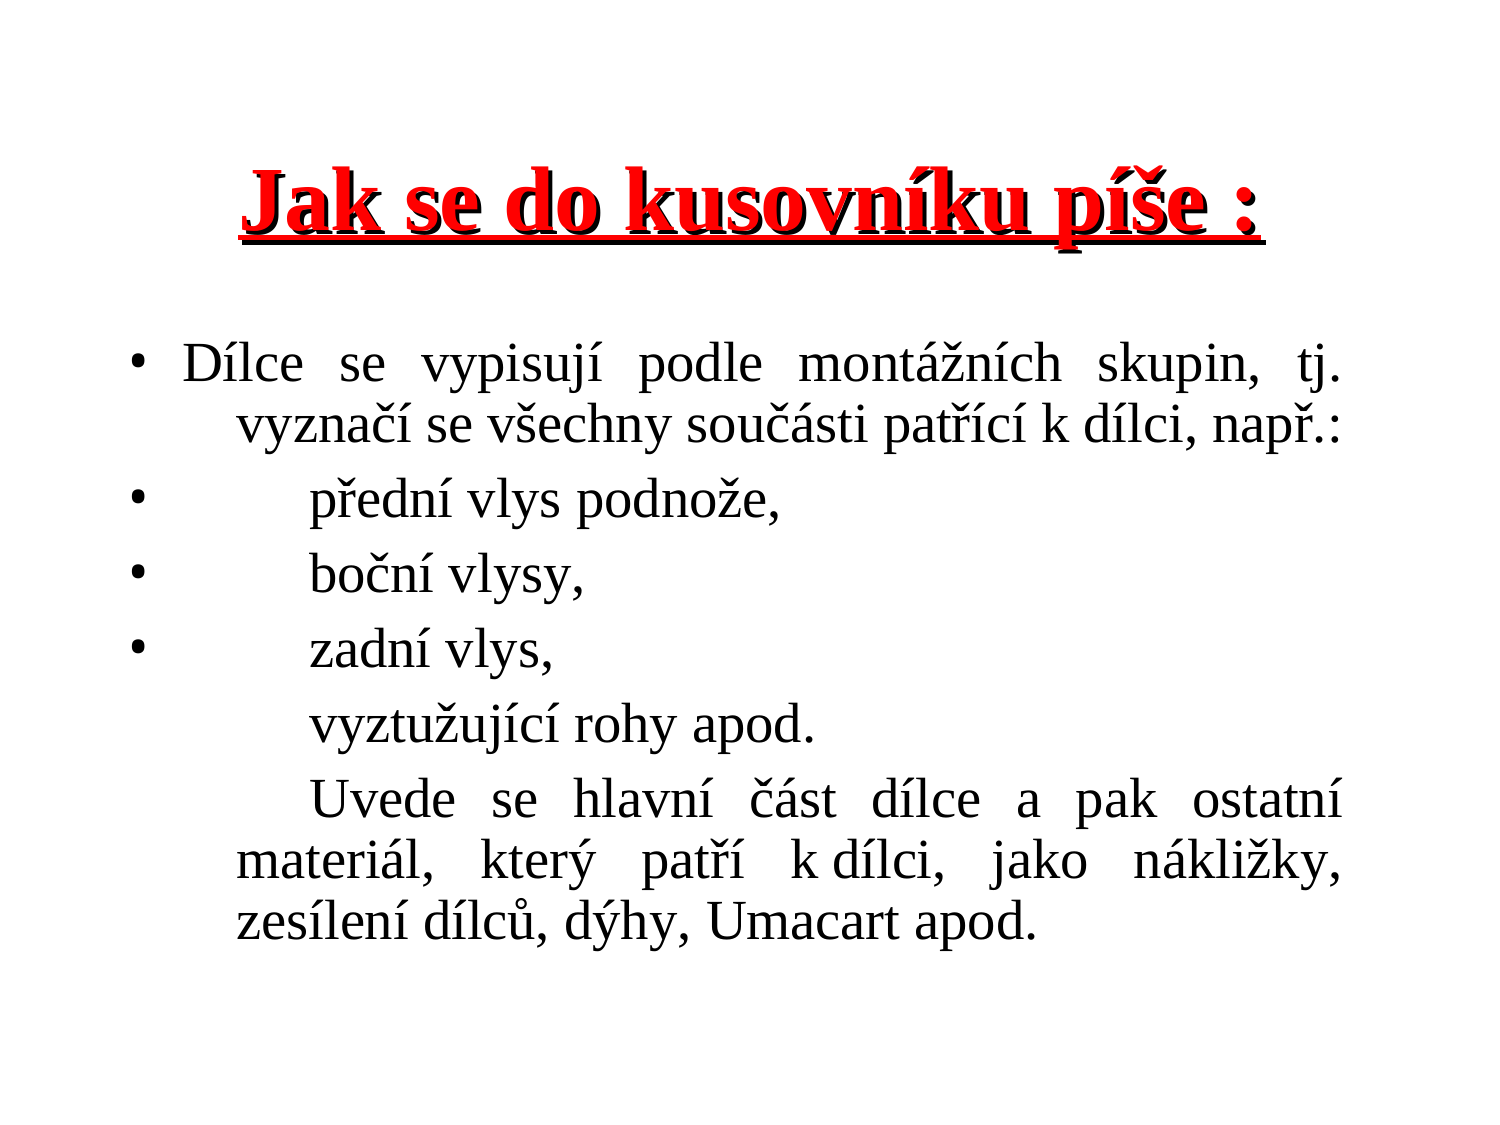

# Jak se do kusovníku píše :
Dílce se vypisují podle montážních skupin, tj. vyznačí se všechny součásti patřící k dílci, např.:
	přední vlys podnože,
	boční vlysy,
	zadní vlys,
		vyztužující rohy apod.
	Uvede se hlavní část dílce a pak ostatní materiál, který patří k dílci, jako nákližky, zesílení dílců, dýhy, Umacart apod.